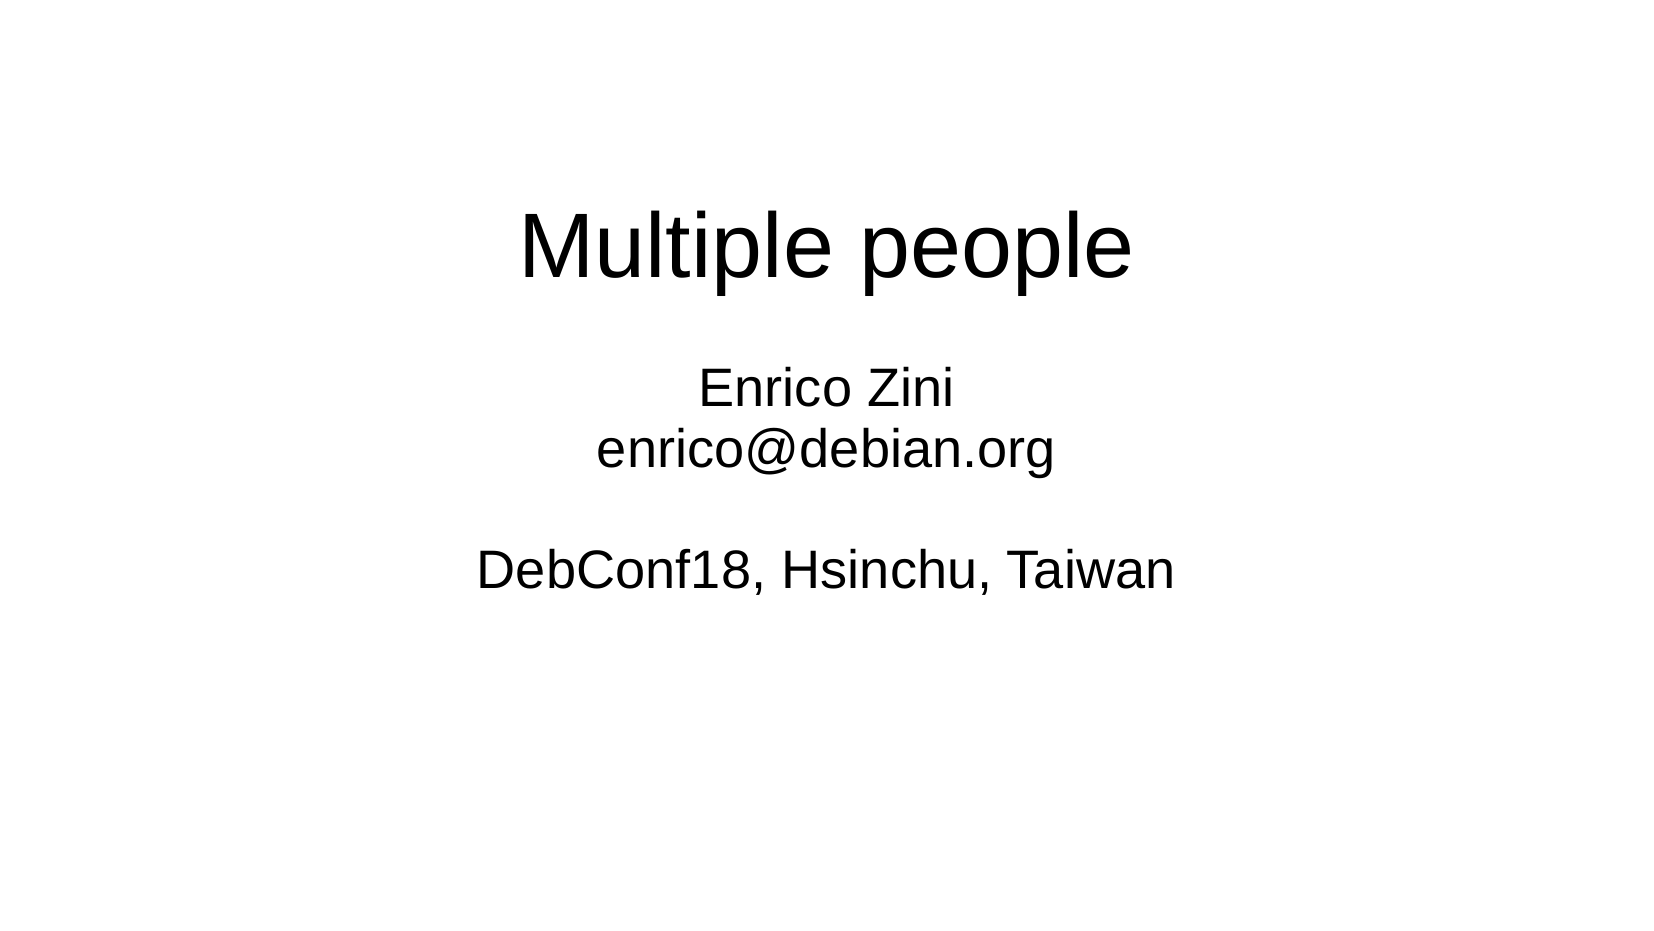

# Multiple people
Enrico Zini
enrico@debian.org
DebConf18, Hsinchu, Taiwan